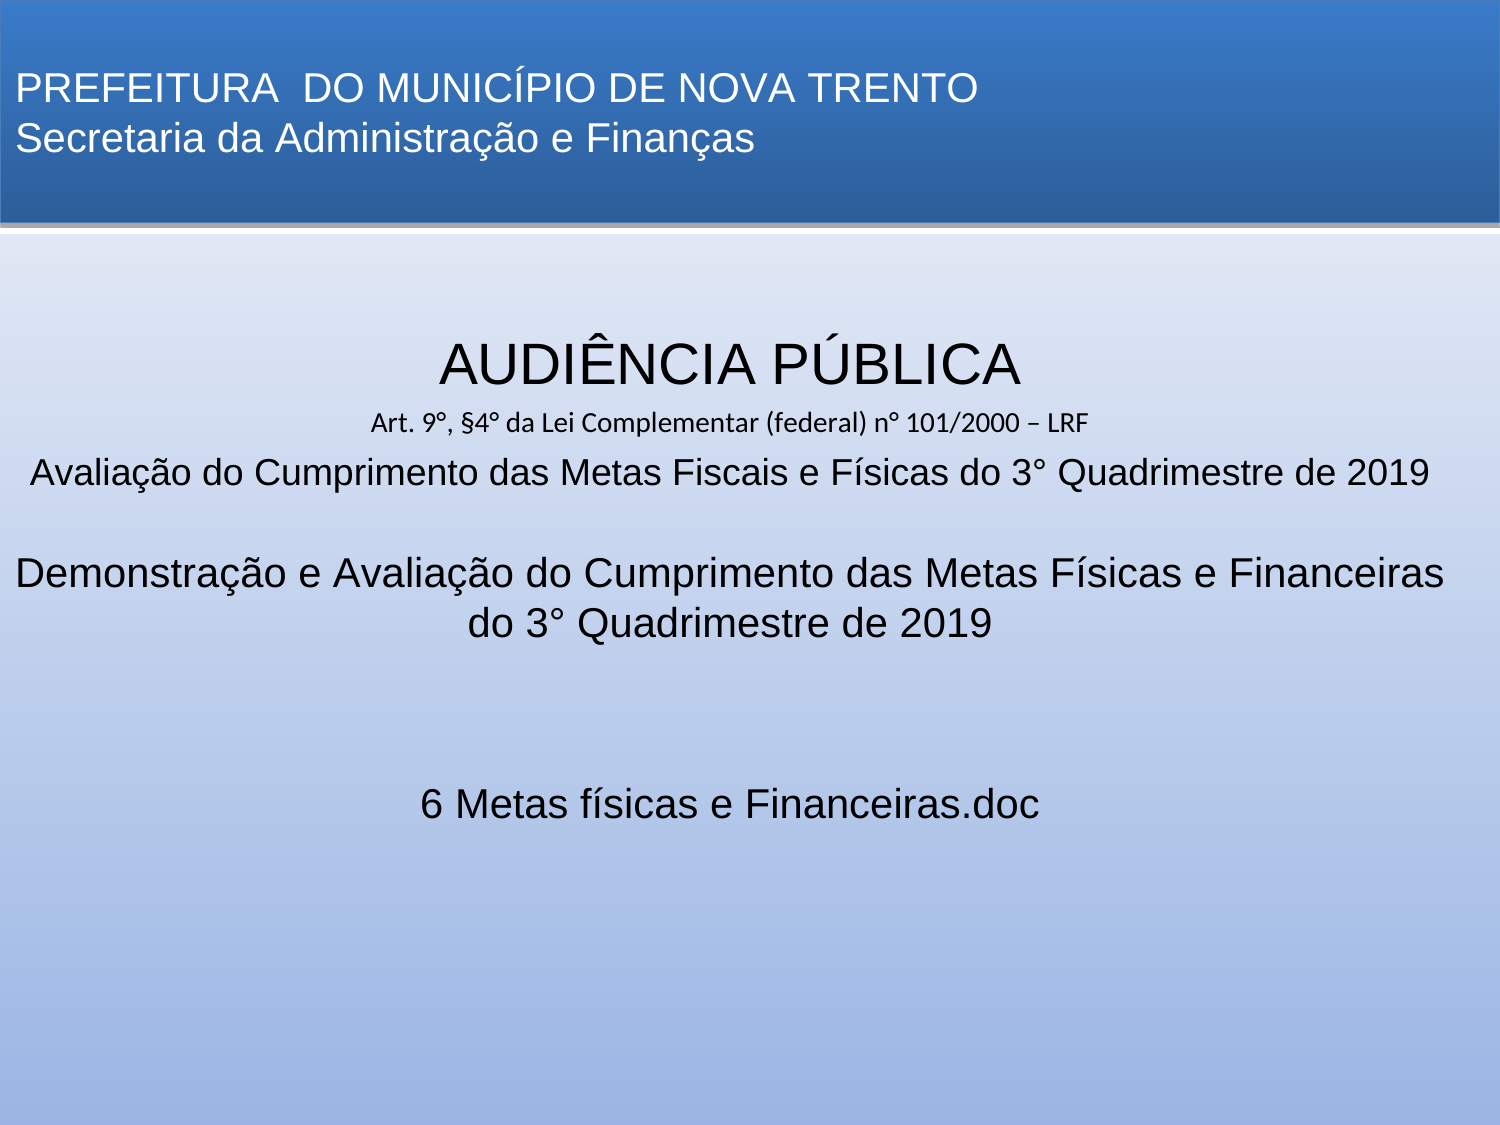

# PREFEITURA DO MUNICÍPIO DE NOVA TRENTO Secretaria da Administração e Finanças
AUDIÊNCIA PÚBLICA
Art. 9°, §4° da Lei Complementar (federal) n° 101/2000 – LRF
Avaliação do Cumprimento das Metas Fiscais e Físicas do 3° Quadrimestre de 2019
Demonstração e Avaliação do Cumprimento das Metas Físicas e Financeiras do 3° Quadrimestre de 2019
6 Metas físicas e Financeiras.doc